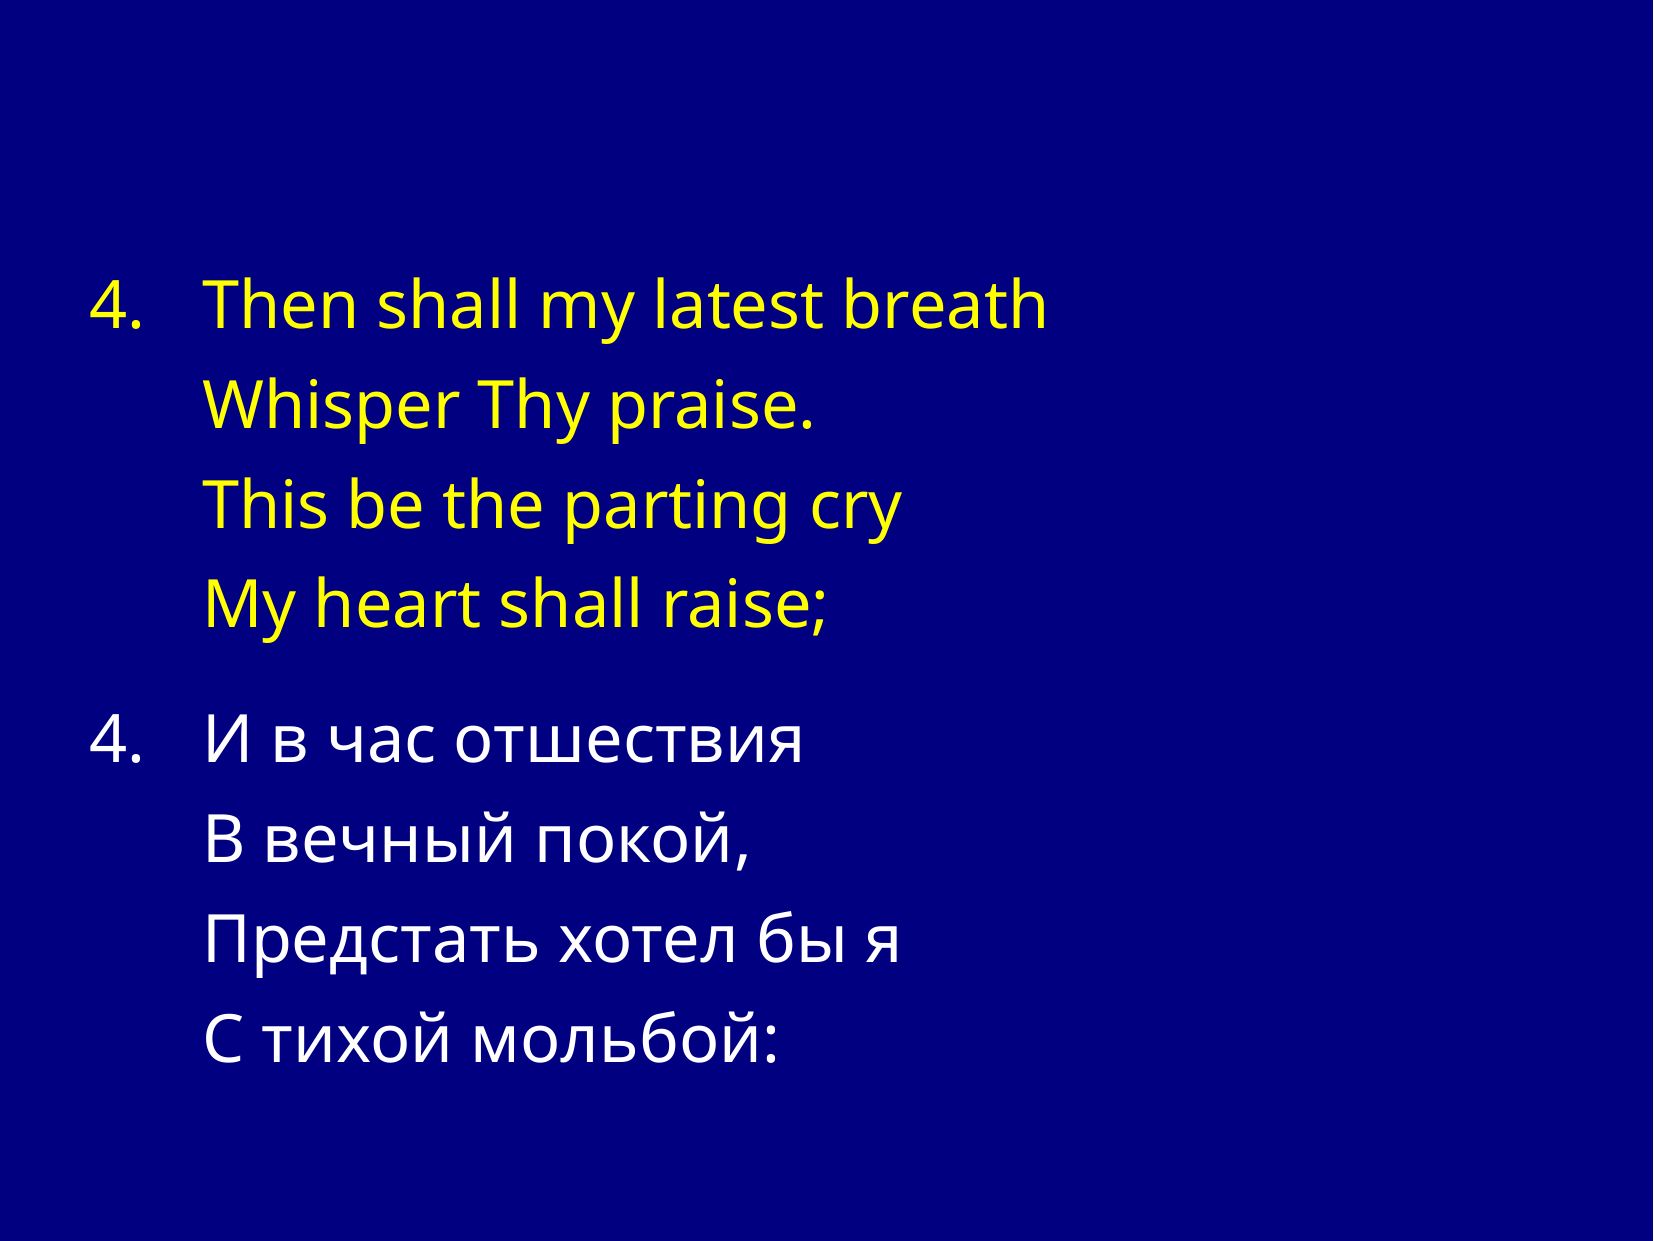

4.	Then shall my latest breath
	Whisper Thy praise.
	This be the parting cry
	My heart shall raise;
4.	И в час отшествия
	В вечный покой,
	Предстать хотел бы я
	С тихой мольбой: